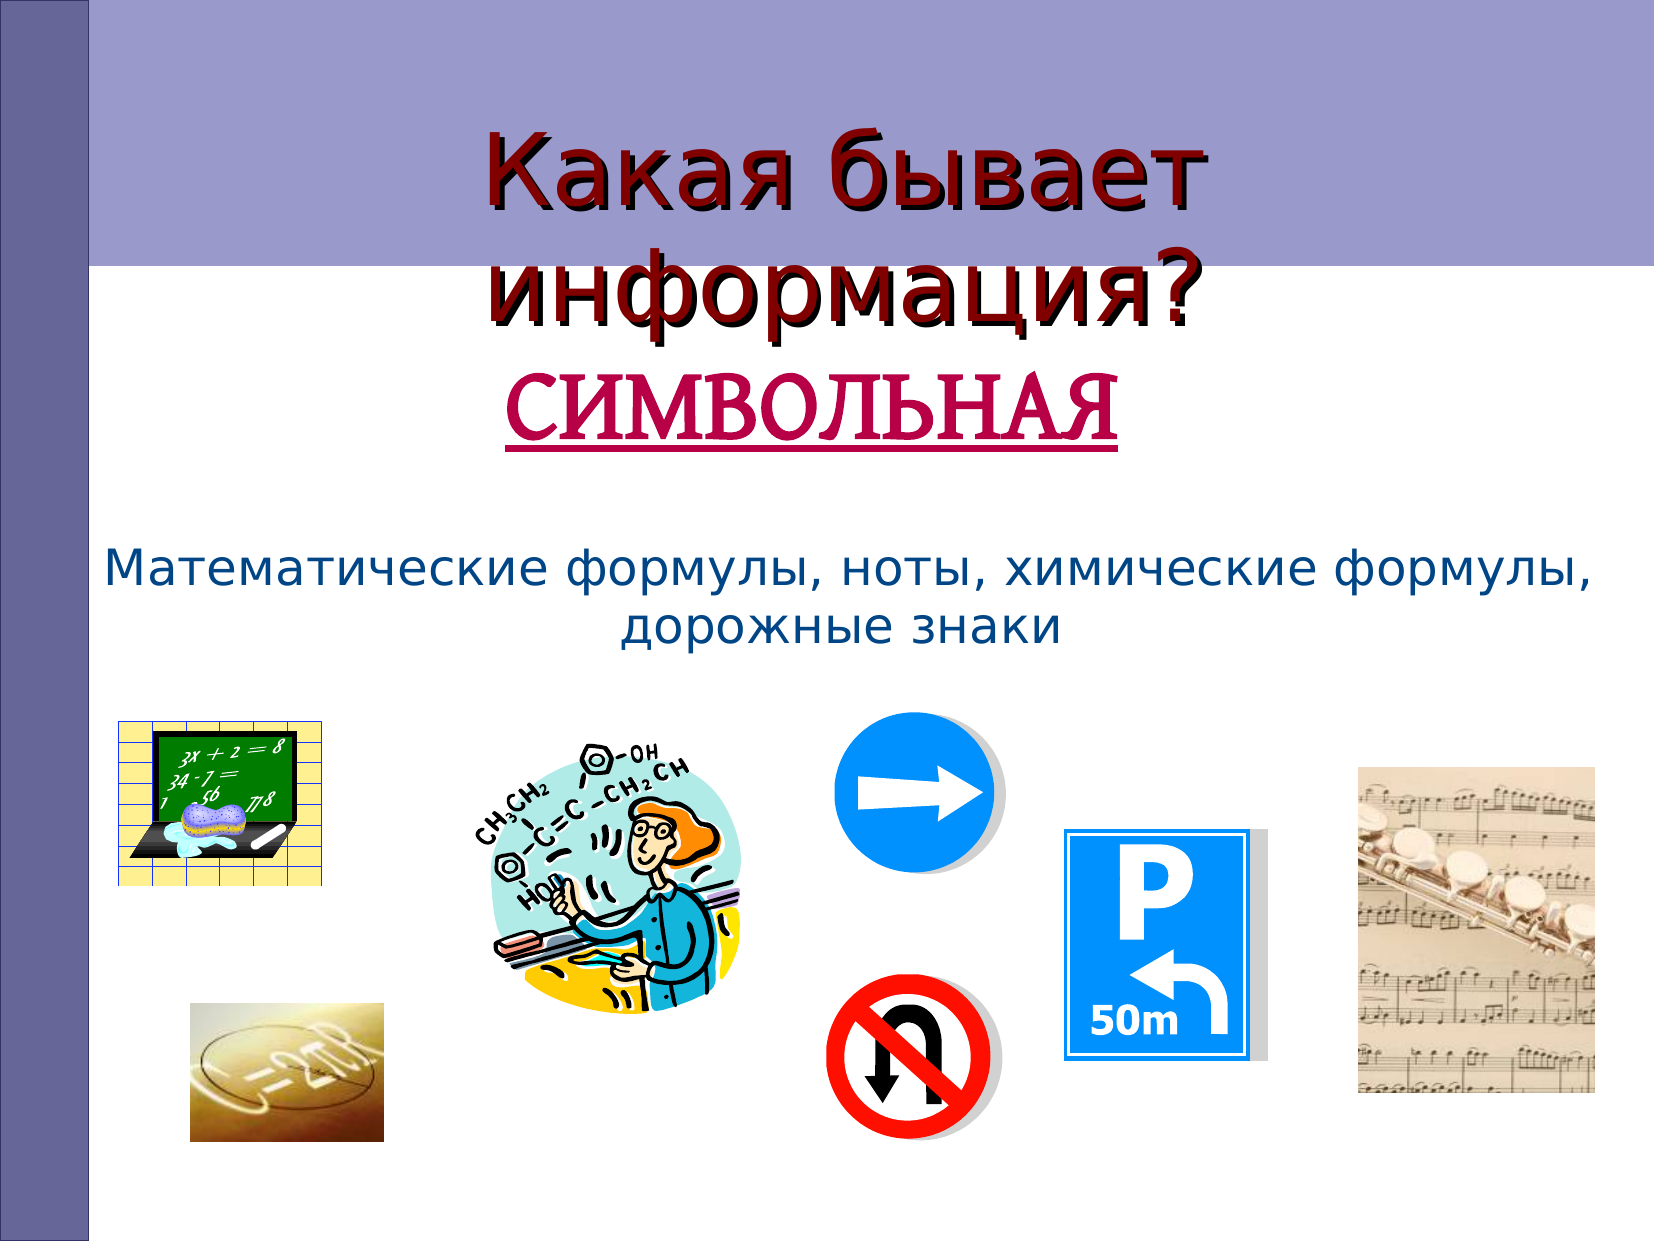

Какая бывает информация?
СИМВОЛЬНАЯ
Математические формулы, ноты, химические формулы, дорожные знаки